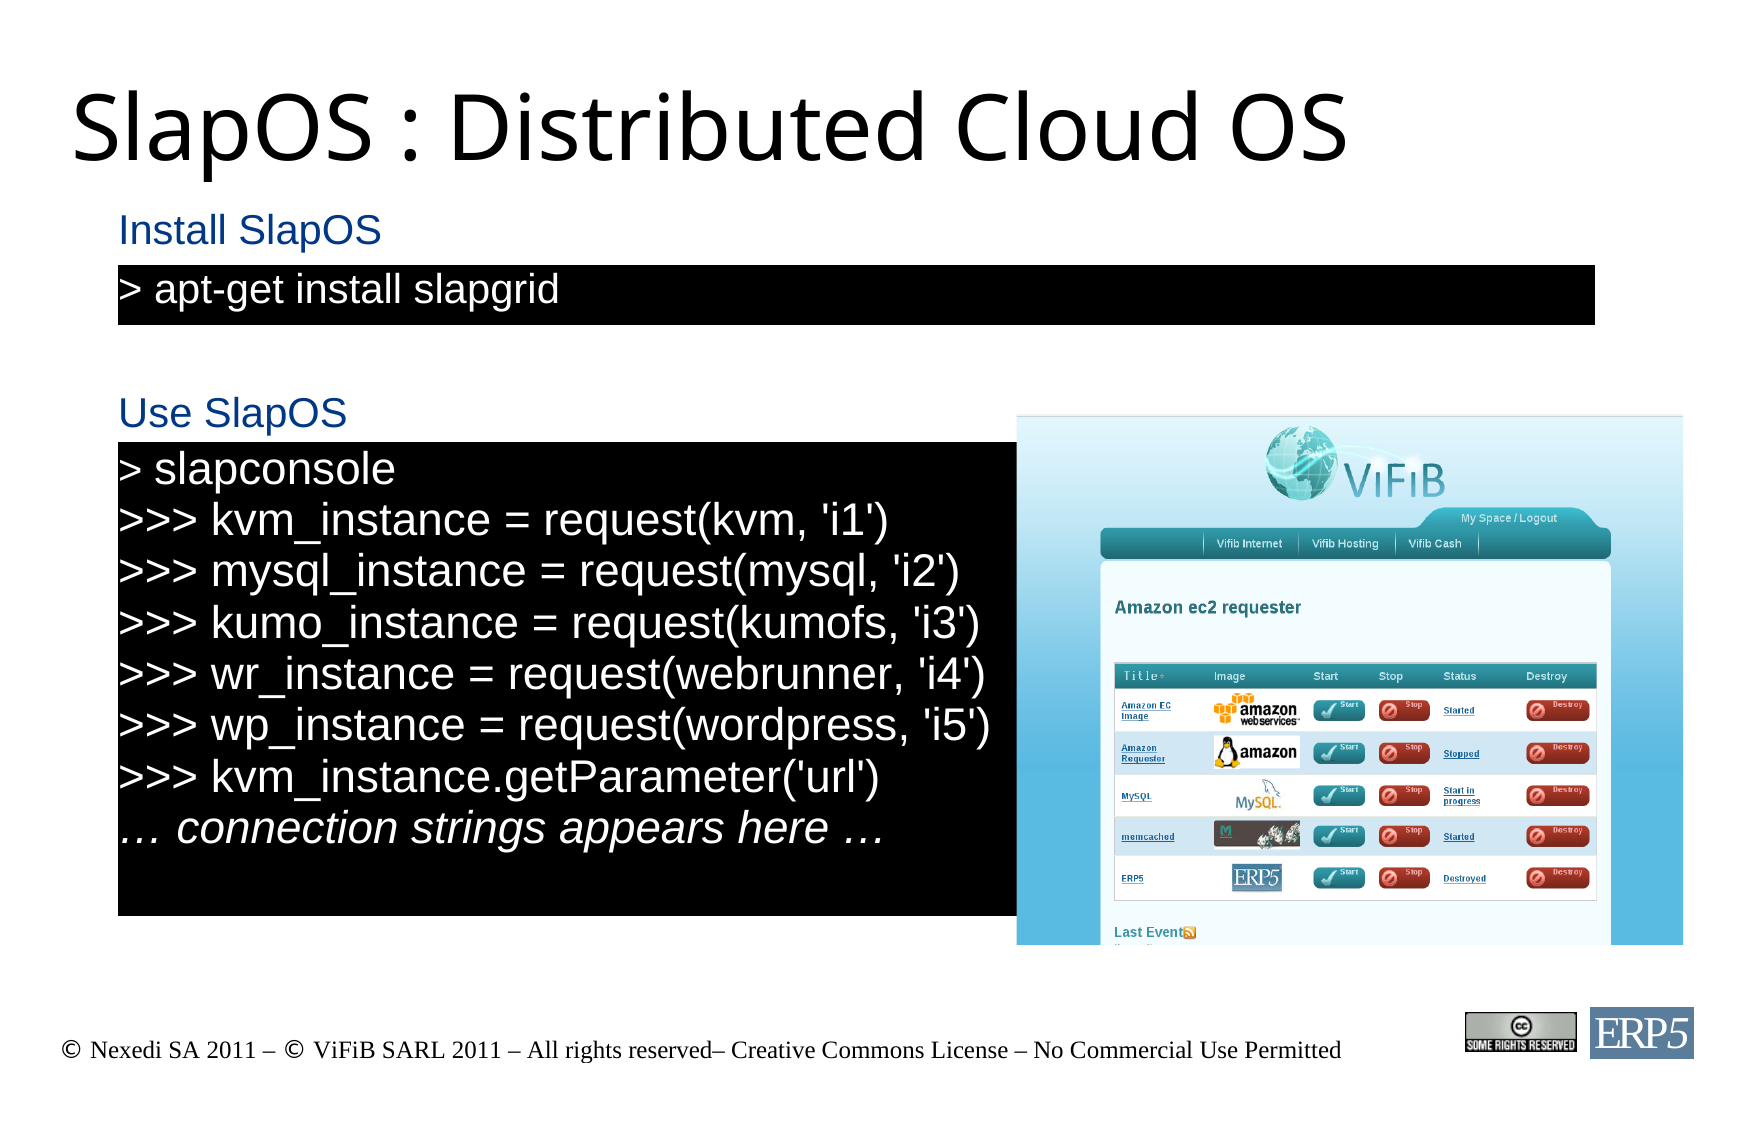

# SlapOS : Distributed Cloud OS
Install SlapOS
> apt-get install slapgrid
Use SlapOS
> slapconsole
>>> kvm_instance = request(kvm, 'i1')
>>> mysql_instance = request(mysql, 'i2')
>>> kumo_instance = request(kumofs, 'i3')
>>> wr_instance = request(webrunner, 'i4')
>>> wp_instance = request(wordpress, 'i5')
>>> kvm_instance.getParameter('url')
… connection strings appears here …